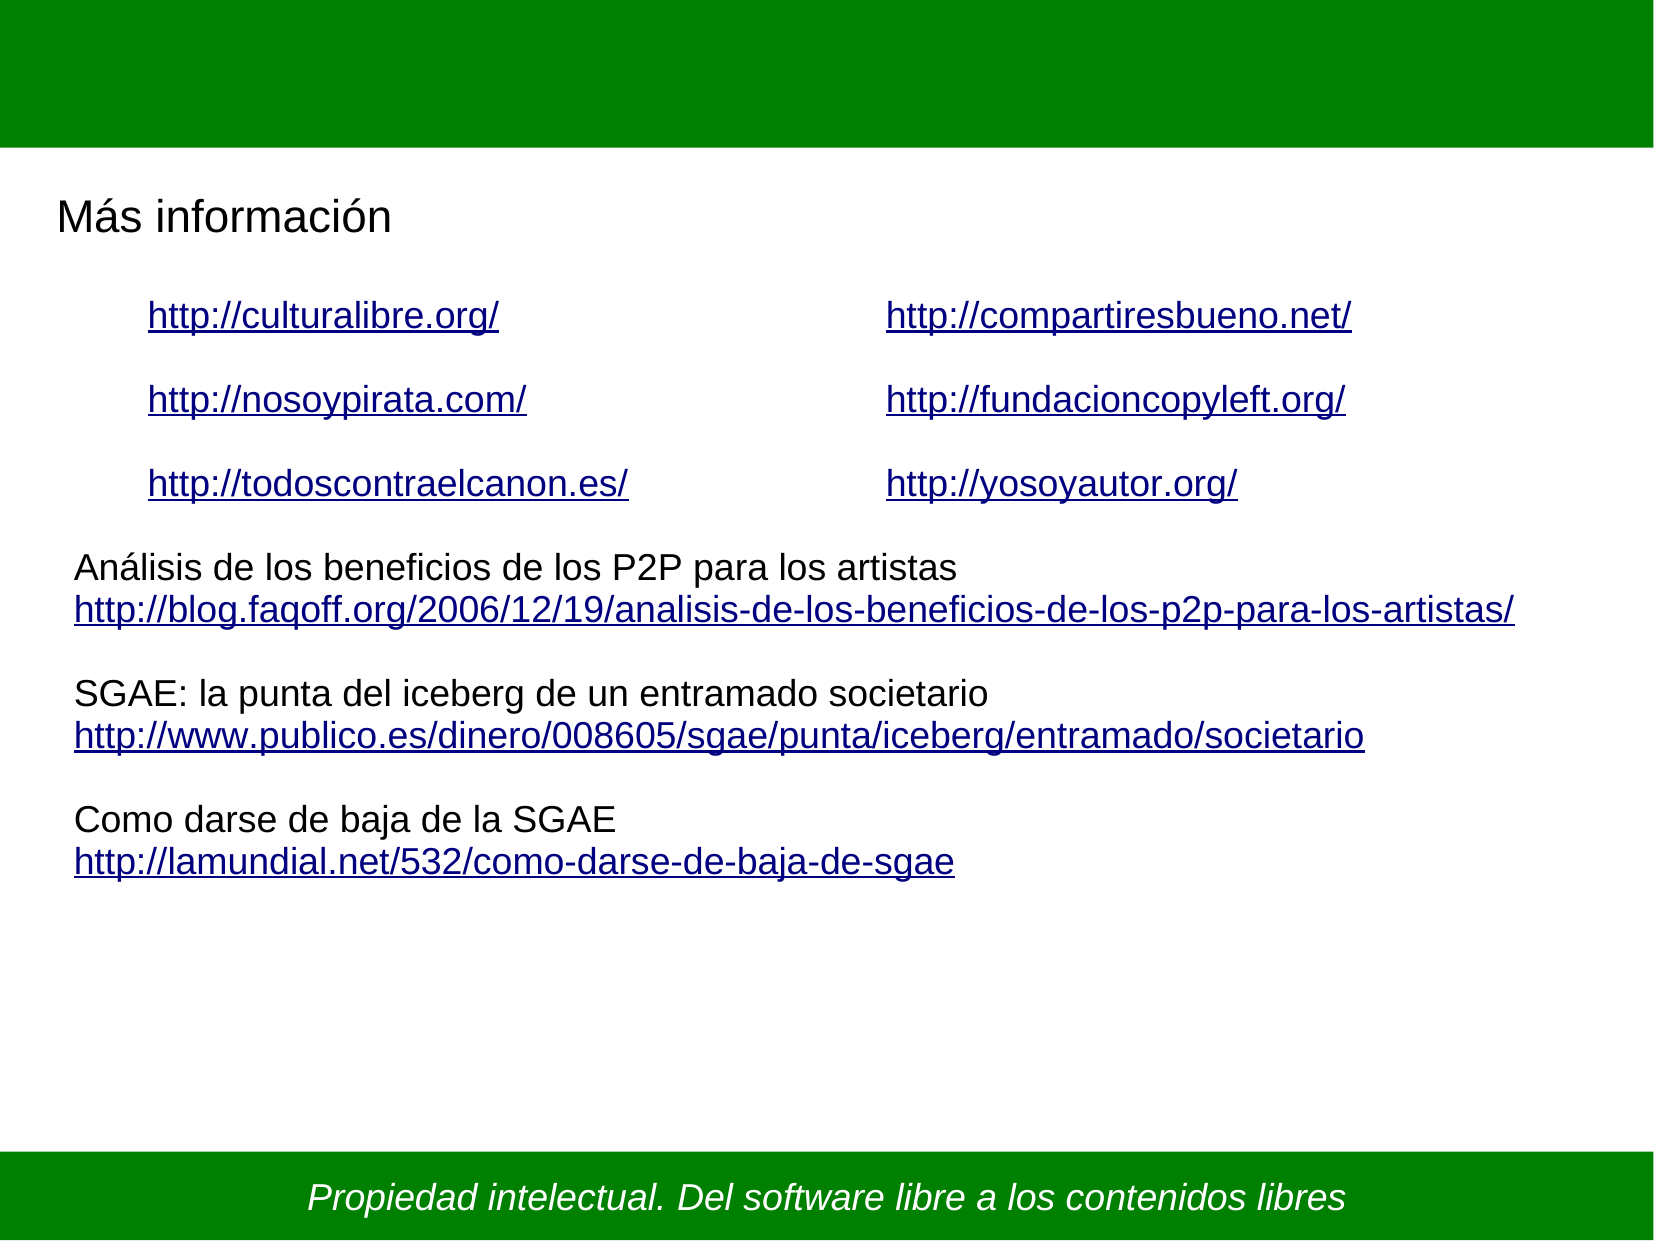

Más información
	http://culturalibre.org/						http://compartiresbueno.net/
	http://nosoypirata.com/					http://fundacioncopyleft.org/
	http://todoscontraelcanon.es/				http://yosoyautor.org/
Análisis de los beneficios de los P2P para los artistas
http://blog.faqoff.org/2006/12/19/analisis-de-los-beneficios-de-los-p2p-para-los-artistas/
SGAE: la punta del iceberg de un entramado societario
http://www.publico.es/dinero/008605/sgae/punta/iceberg/entramado/societario
Como darse de baja de la SGAE
http://lamundial.net/532/como-darse-de-baja-de-sgae
Propiedad intelectual. Del software libre a los contenidos libres